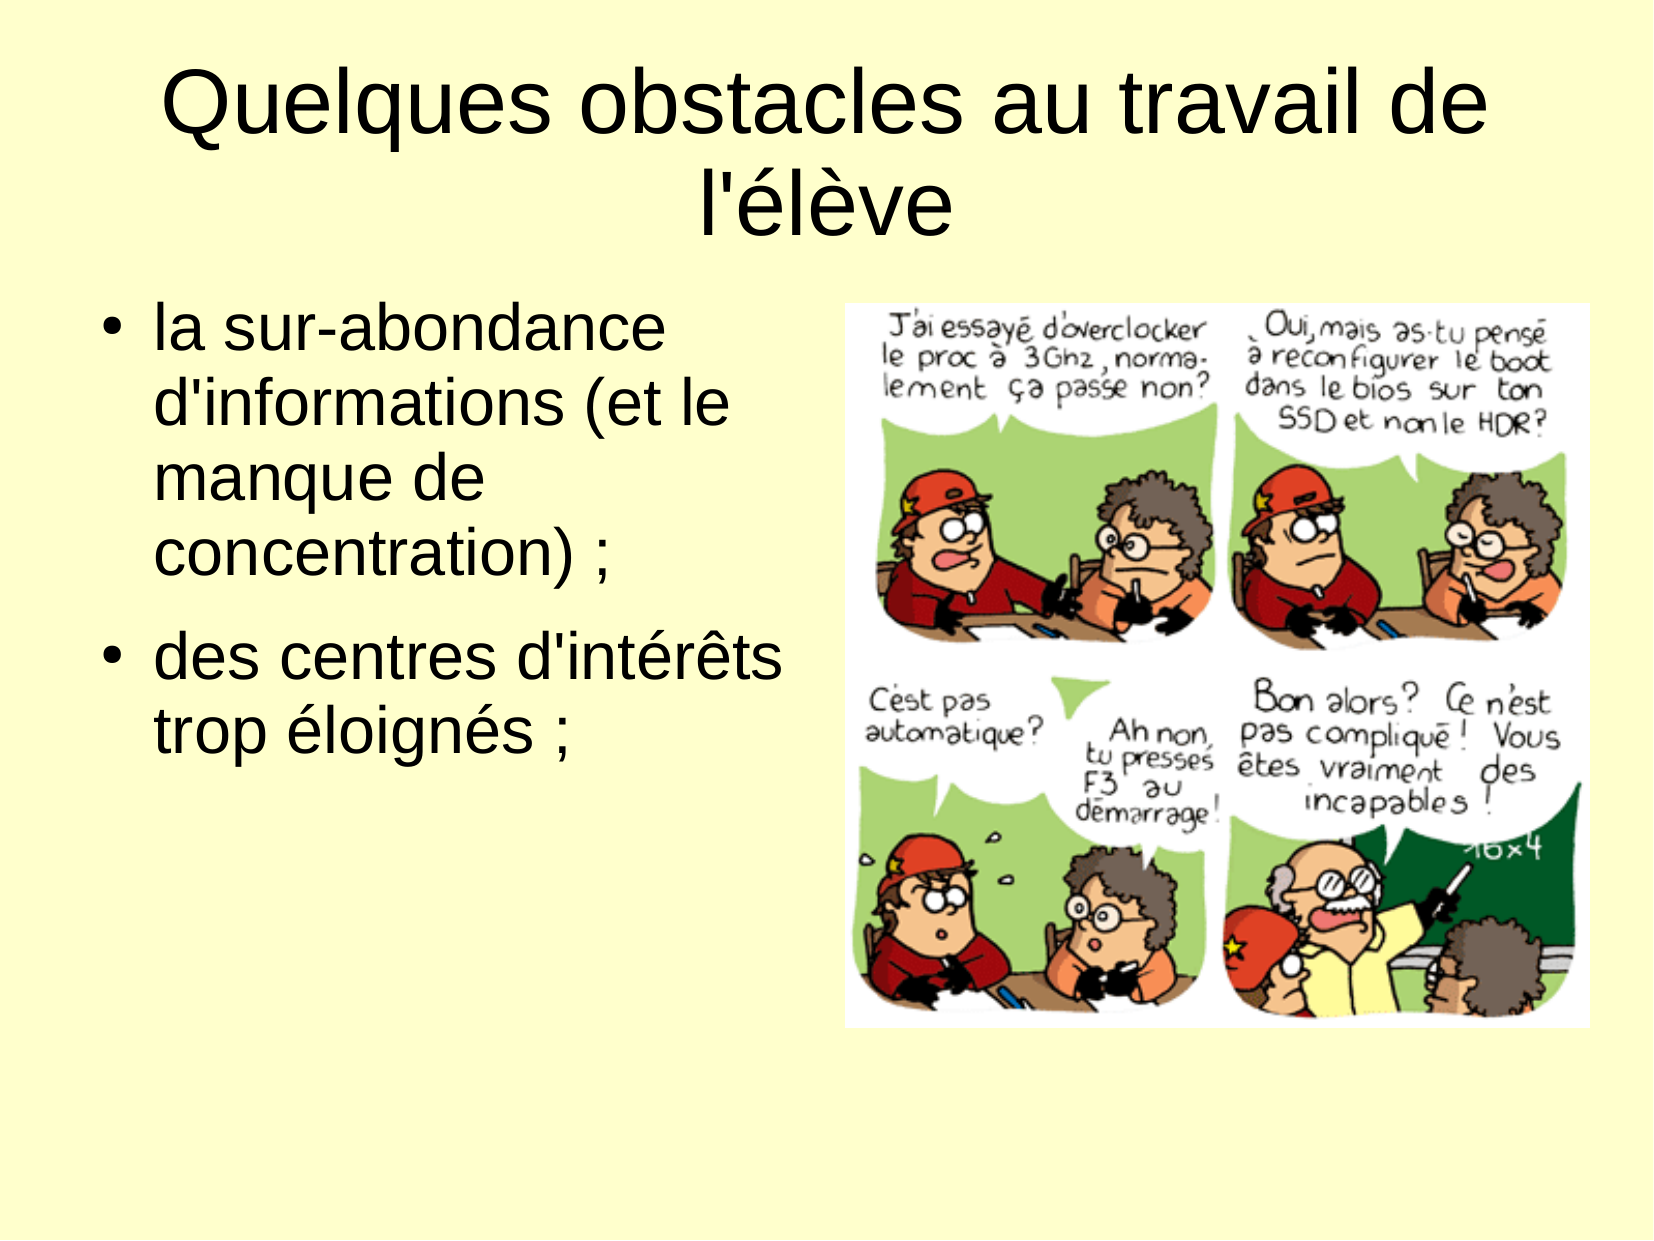

# Quelques obstacles au travail de l'élève
la sur-abondance d'informations (et le manque de concentration) ;
des centres d'intérêts trop éloignés ;